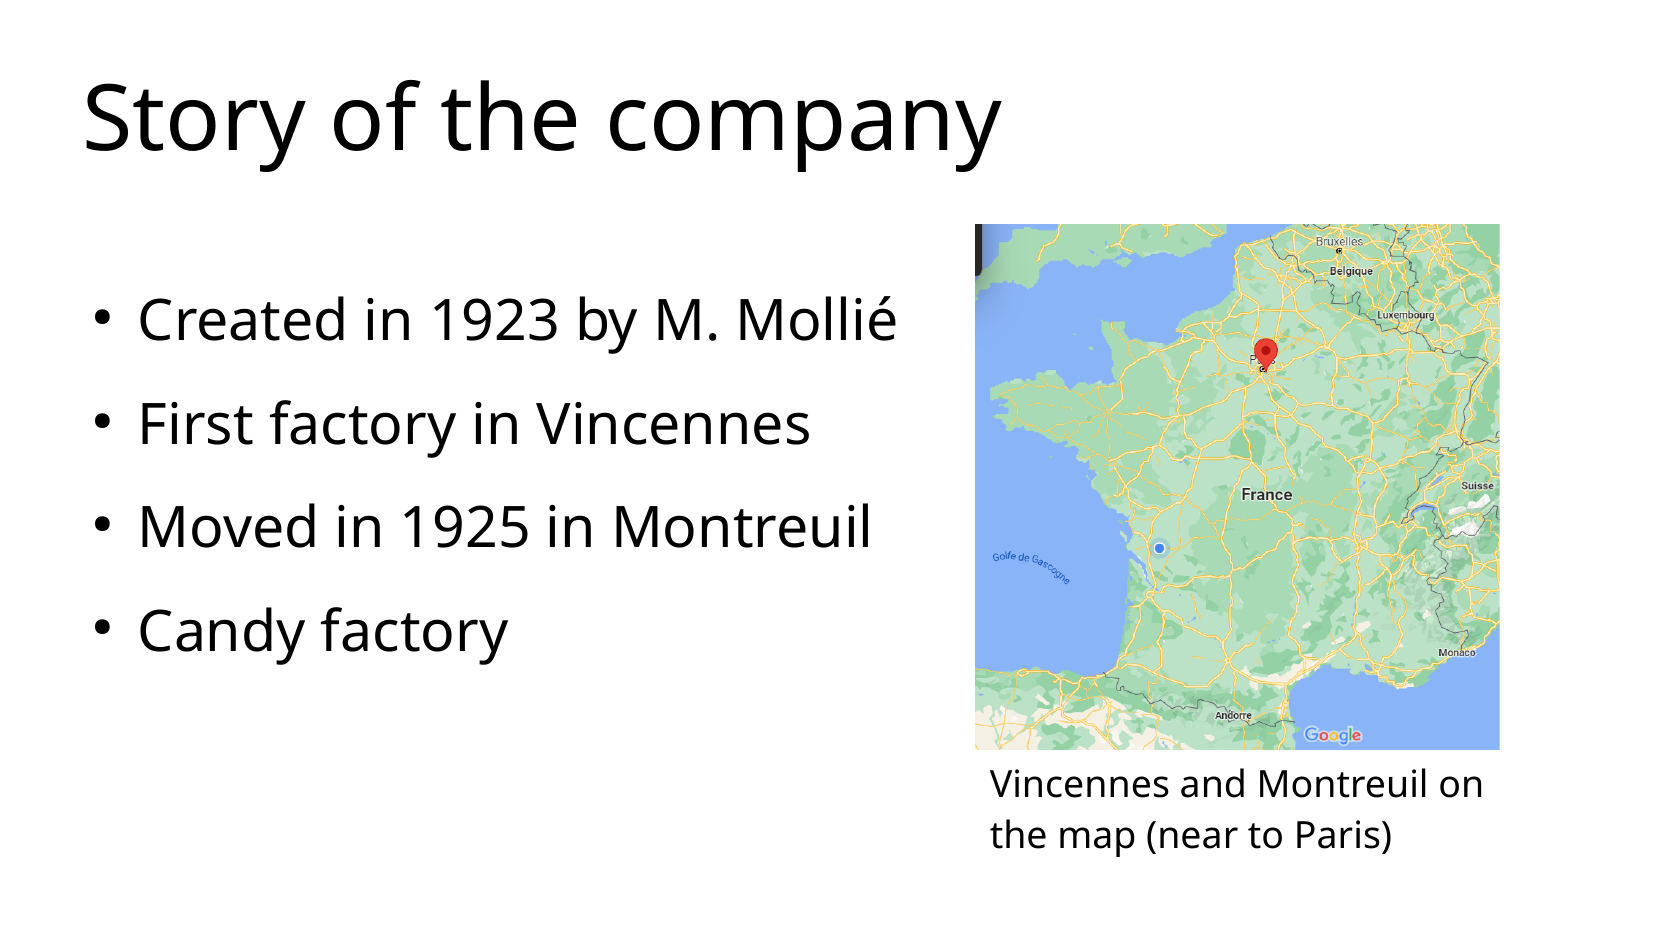

# Story of the company
Created in 1923 by M. Mollié
First factory in Vincennes
Moved in 1925 in Montreuil
Candy factory
Vincennes and Montreuil on the map (near to Paris)